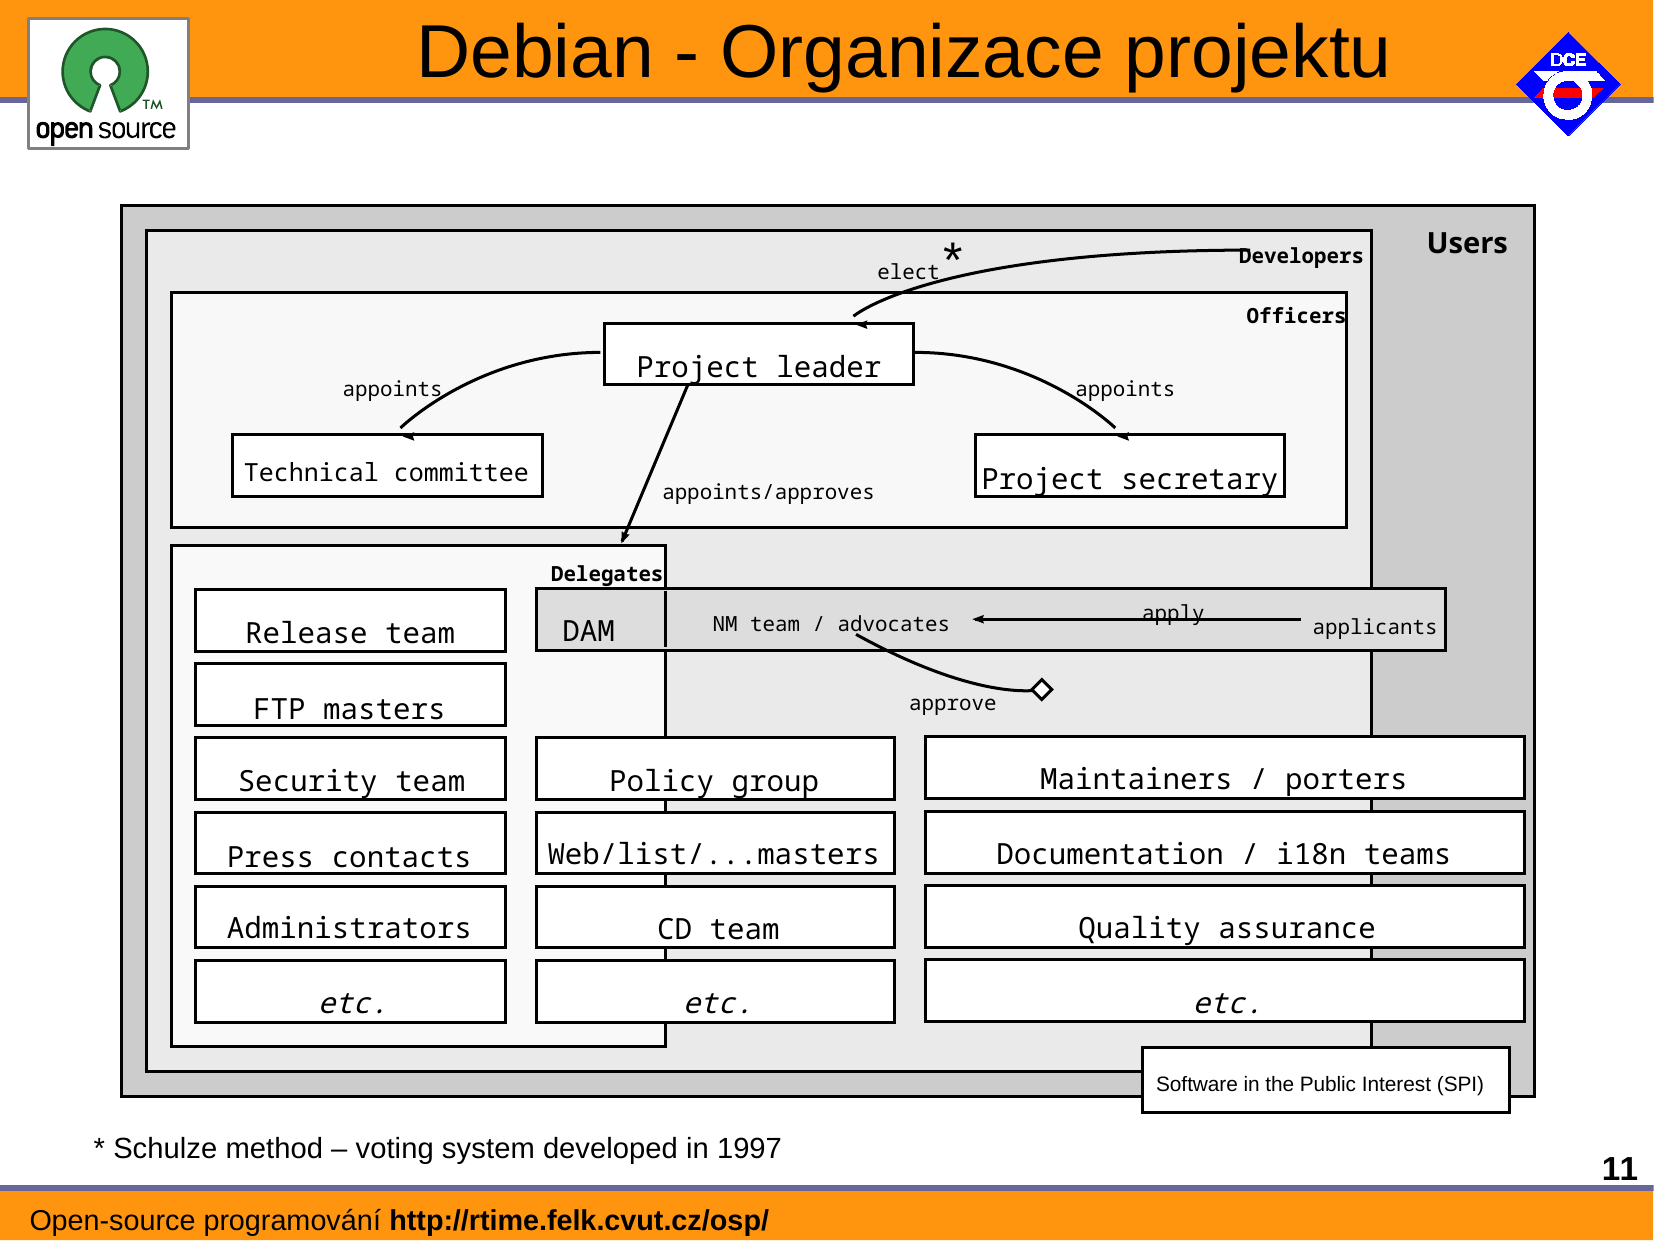

# Debian - Organizace projektu
Users
Developers
elect
Officers
Project leader
appoints
appoints
Technical committee
Project secretary
appoints/approves
Delegates
apply
NM team / advocates
DAM
applicants
Release team
approve
FTP masters
Maintainers / porters
Policy group
Security team
Web/list/...masters
Documentation / i18n teams
Press contacts
Administrators
Quality assurance
CD team
etc.
etc.
etc.
Software in the Public Interest (SPI)
*
* Schulze method – voting system developed in 1997